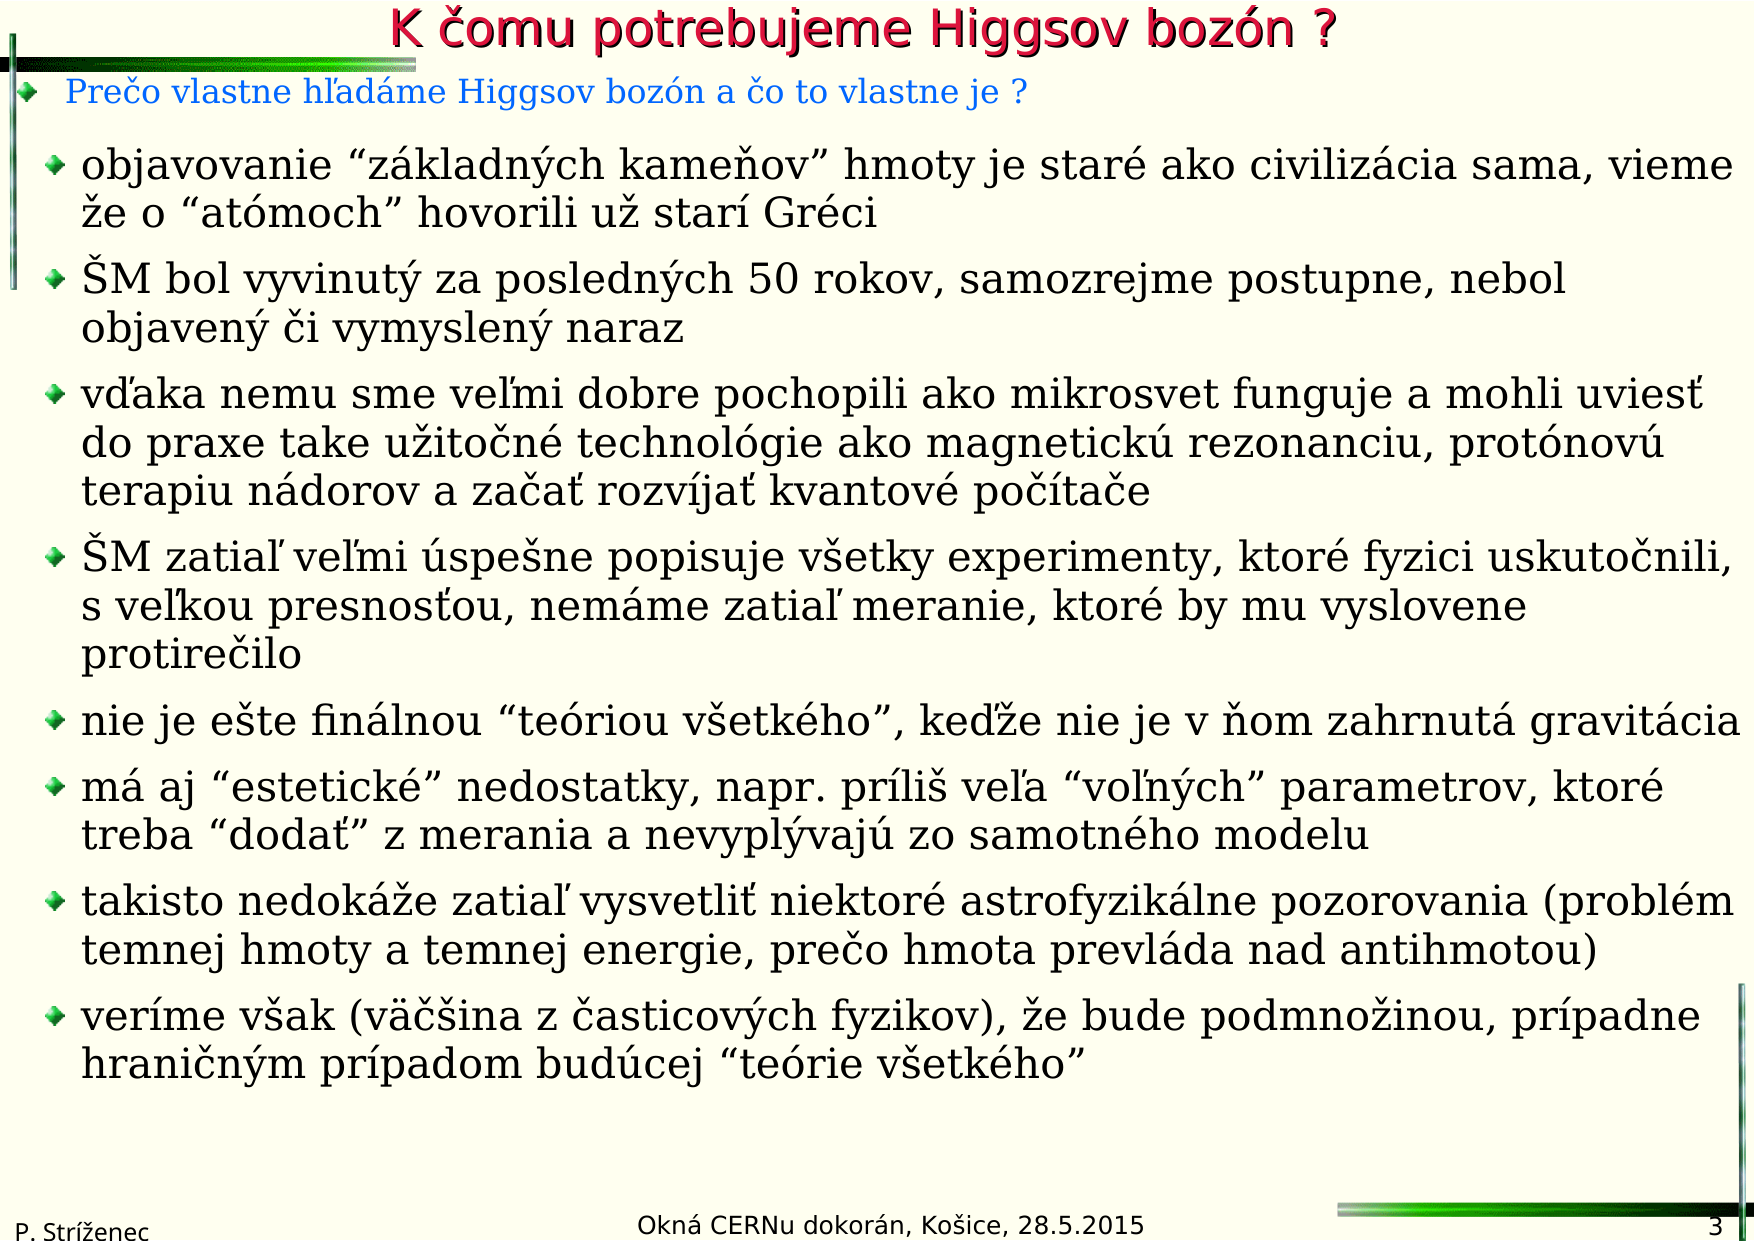

K čomu potrebujeme Higgsov bozón ?
# Prečo vlastne hľadáme Higgsov bozón a čo to vlastne je ?
objavovanie “základných kameňov” hmoty je staré ako civilizácia sama, vieme že o “atómoch” hovorili už starí Gréci
ŠM bol vyvinutý za posledných 50 rokov, samozrejme postupne, nebol objavený či vymyslený naraz
vďaka nemu sme veľmi dobre pochopili ako mikrosvet funguje a mohli uviesť do praxe take užitočné technológie ako magnetickú rezonanciu, protónovú terapiu nádorov a začať rozvíjať kvantové počítače
ŠM zatiaľ veľmi úspešne popisuje všetky experimenty, ktoré fyzici uskutočnili, s veľkou presnosťou, nemáme zatiaľ meranie, ktoré by mu vyslovene protirečilo
nie je ešte finálnou “teóriou všetkého”, keďže nie je v ňom zahrnutá gravitácia
má aj “estetické” nedostatky, napr. príliš veľa “voľných” parametrov, ktoré treba “dodať” z merania a nevyplývajú zo samotného modelu
takisto nedokáže zatiaľ vysvetliť niektoré astrofyzikálne pozorovania (problém temnej hmoty a temnej energie, prečo hmota prevláda nad antihmotou)
veríme však (väčšina z časticových fyzikov), že bude podmnožinou, prípadne hraničným prípadom budúcej “teórie všetkého”
Okná CERNu dokorán, Košice, 28.5.2015
P. Stríženec